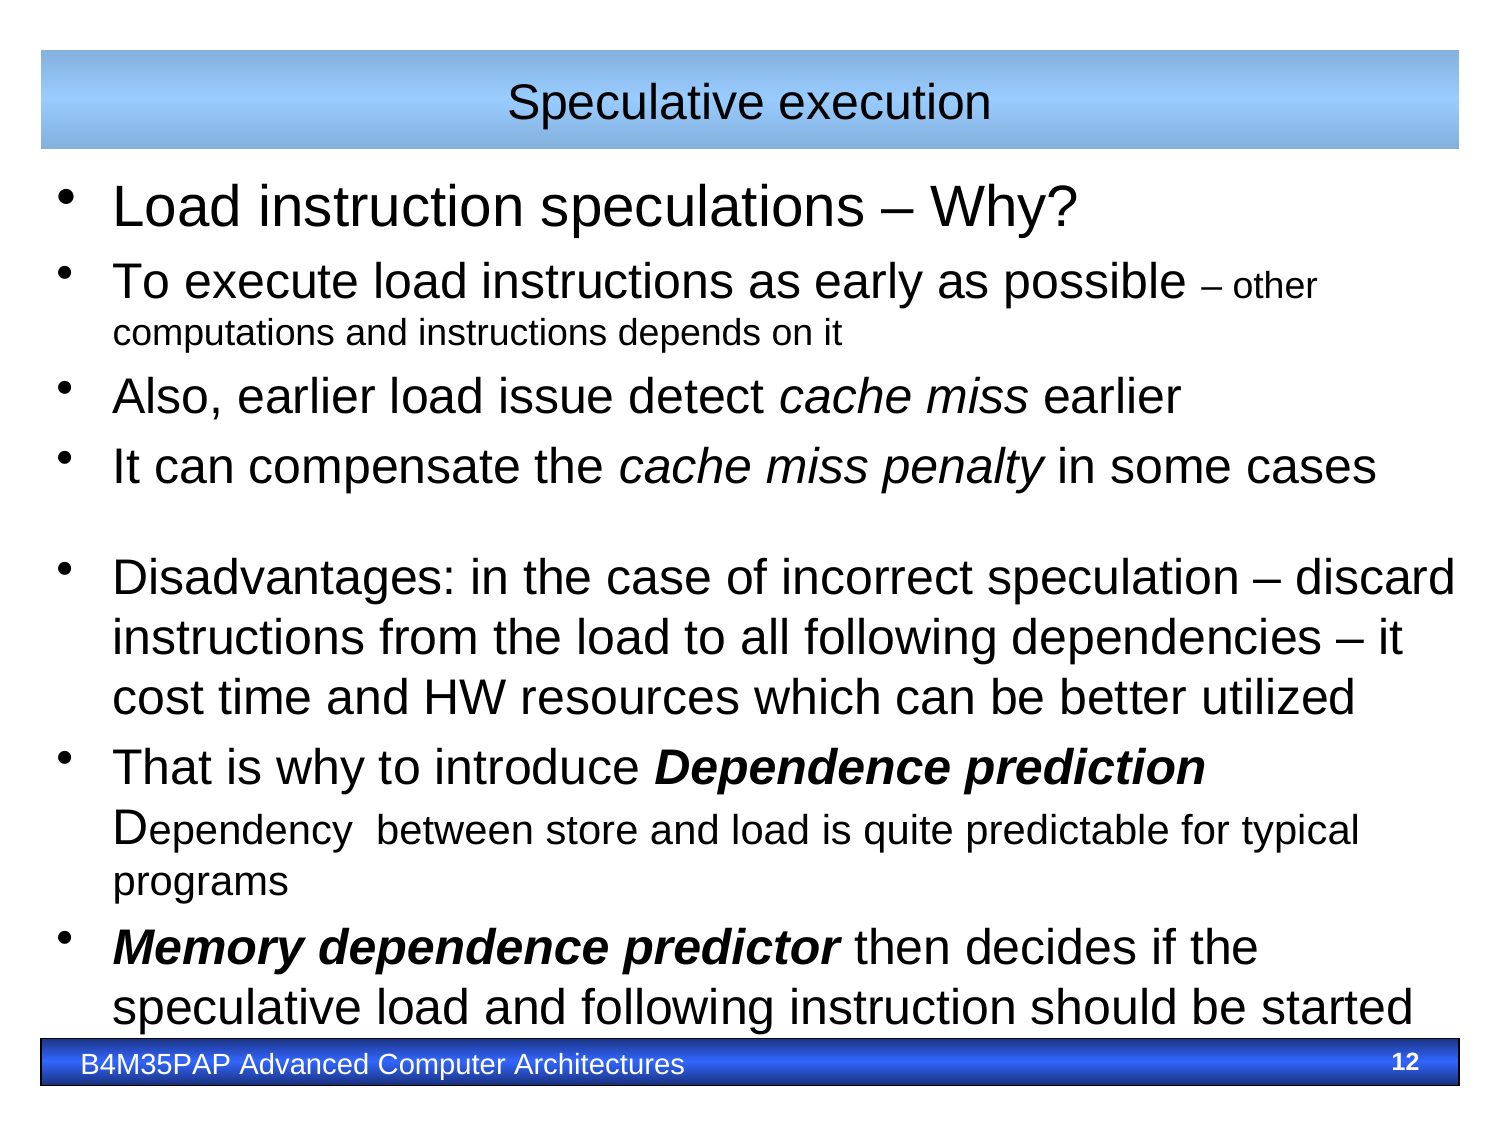

# Speculative execution
Load instruction speculations – Why?
To execute load instructions as early as possible – other computations and instructions depends on it
Also, earlier load issue detect cache miss earlier
It can compensate the cache miss penalty in some cases
Disadvantages: in the case of incorrect speculation – discard instructions from the load to all following dependencies – it cost time and HW resources which can be better utilized
That is why to introduce Dependence prediction
Dependency between store and load is quite predictable for typical programs
Memory dependence predictor then decides if the speculative load and following instruction should be started